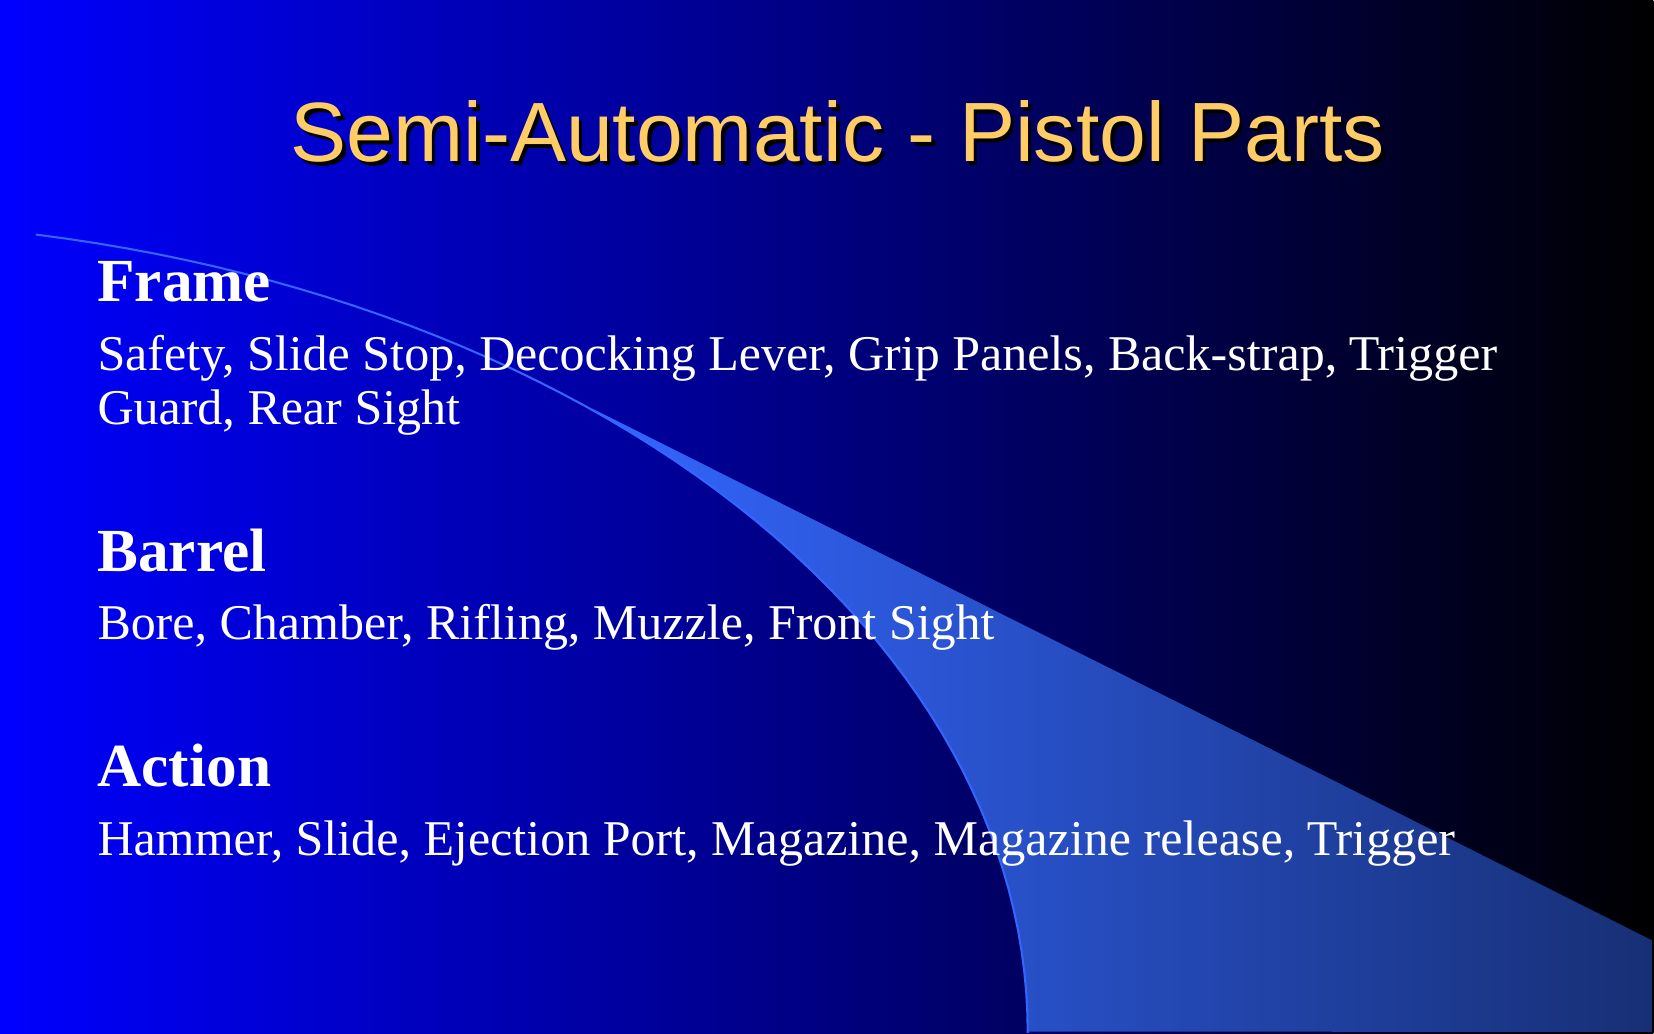

# Semi-Automatic - Pistol Parts
Frame
Safety, Slide Stop, Decocking Lever, Grip Panels, Back-strap, Trigger Guard, Rear Sight
Barrel
Bore, Chamber, Rifling, Muzzle, Front Sight
Action
Hammer, Slide, Ejection Port, Magazine, Magazine release, Trigger